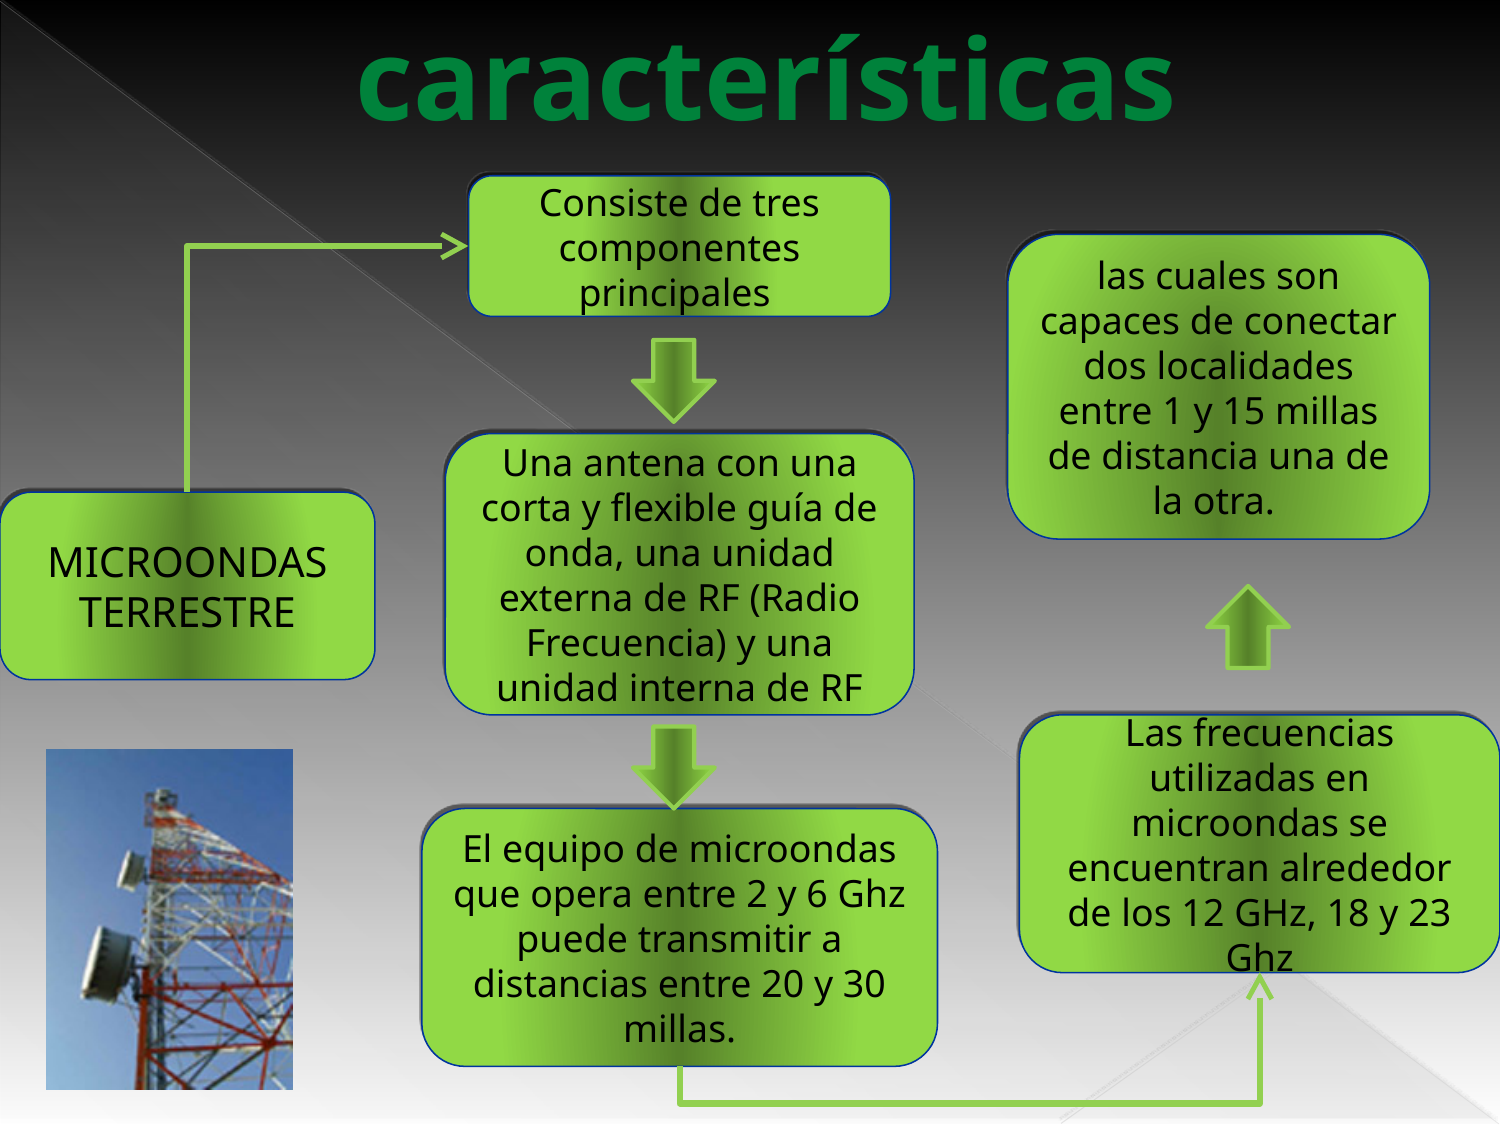

características
Consiste de tres componentes principales
las cuales son capaces de conectar dos localidades entre 1 y 15 millas de distancia una de la otra.
Una antena con una corta y flexible guía de onda, una unidad externa de RF (Radio Frecuencia) y una unidad interna de RF
MICROONDAS TERRESTRE
Las frecuencias utilizadas en microondas se encuentran alrededor de los 12 GHz, 18 y 23 Ghz
El equipo de microondas que opera entre 2 y 6 Ghz puede transmitir a distancias entre 20 y 30 millas.